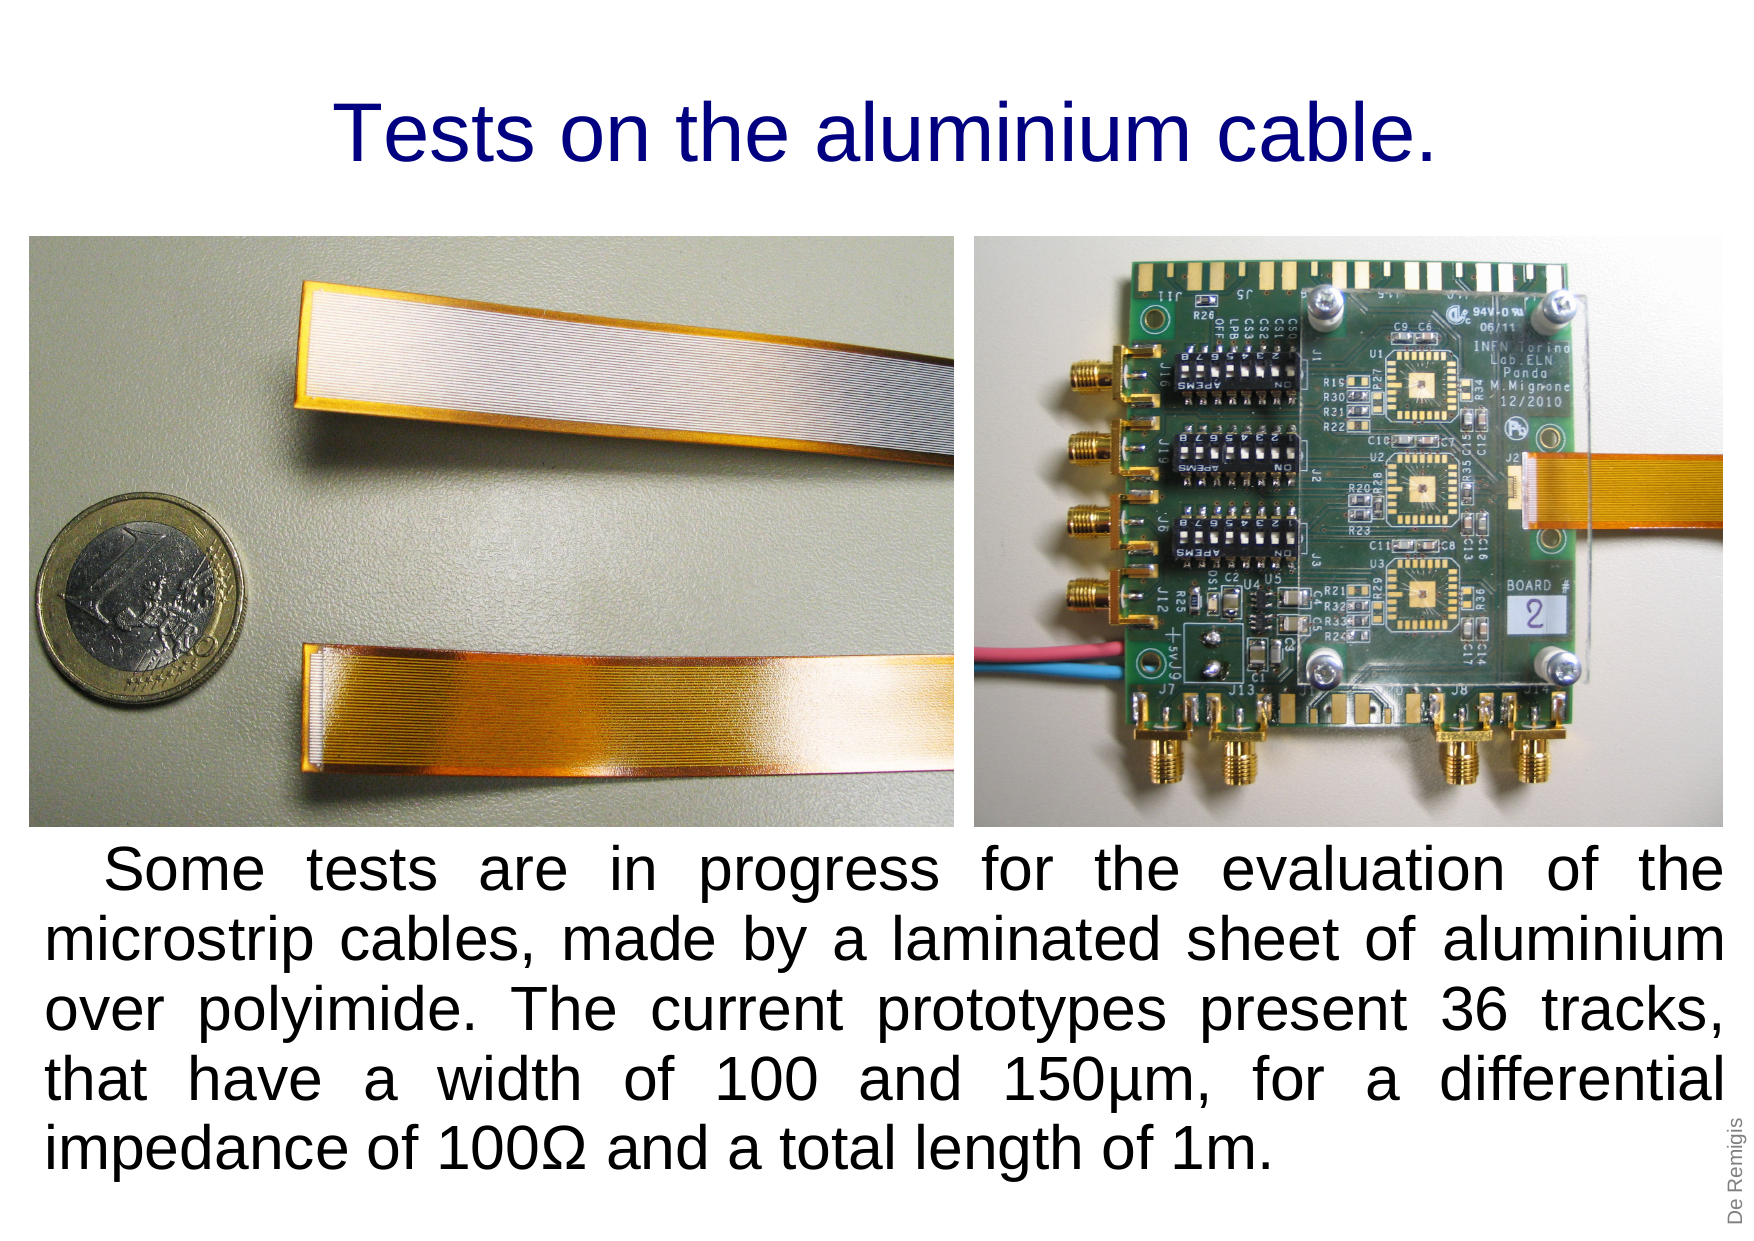

# Tests on the aluminium cable.
	Some tests are in progress for the evaluation of the microstrip cables, made by a laminated sheet of aluminium over polyimide. The current prototypes present 36 tracks, that have a width of 100 and 150µm, for a differential impedance of 100Ω and a total length of 1m.